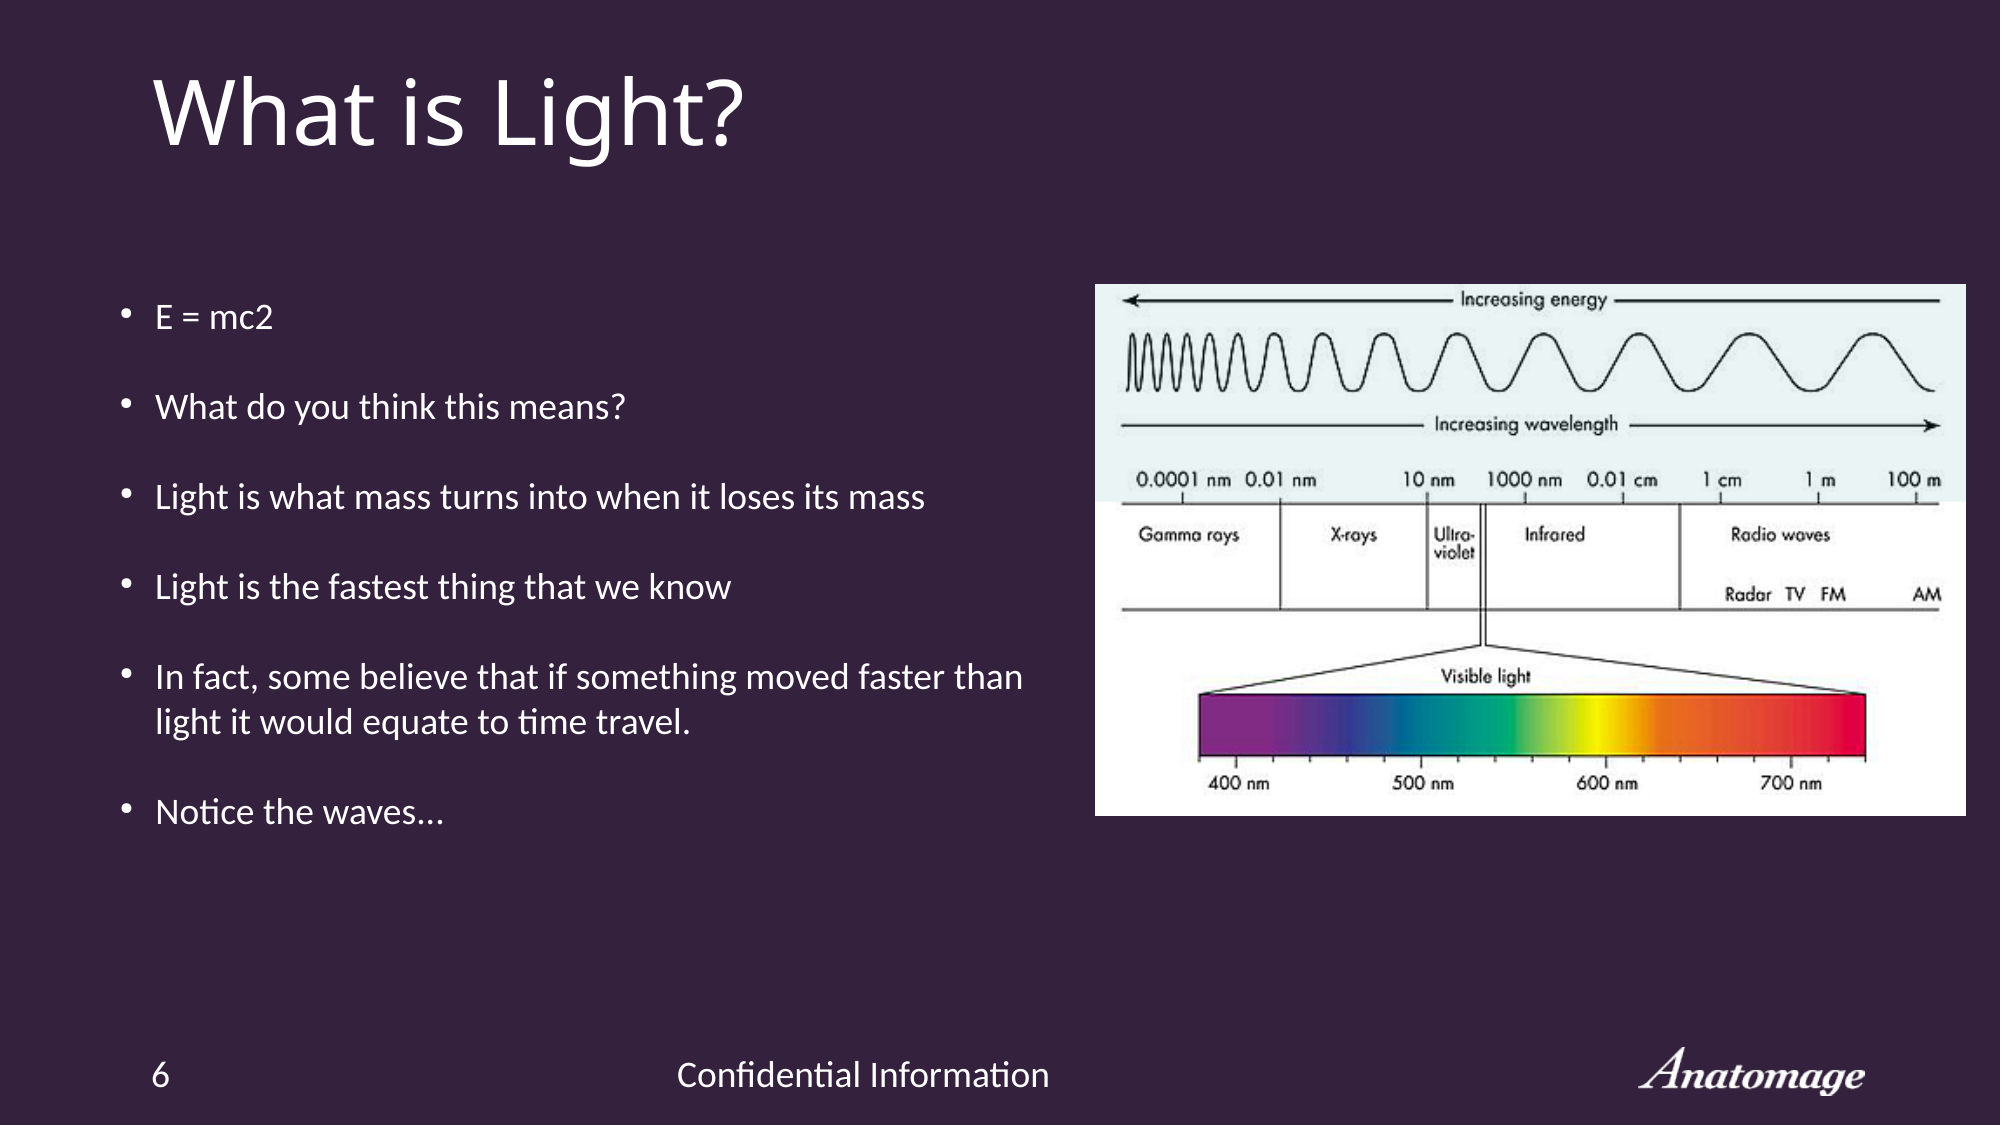

# What is Light?
E = mc2
What do you think this means?
Light is what mass turns into when it loses its mass
Light is the fastest thing that we know
In fact, some believe that if something moved faster than light it would equate to time travel.
Notice the waves...
Confidential Information